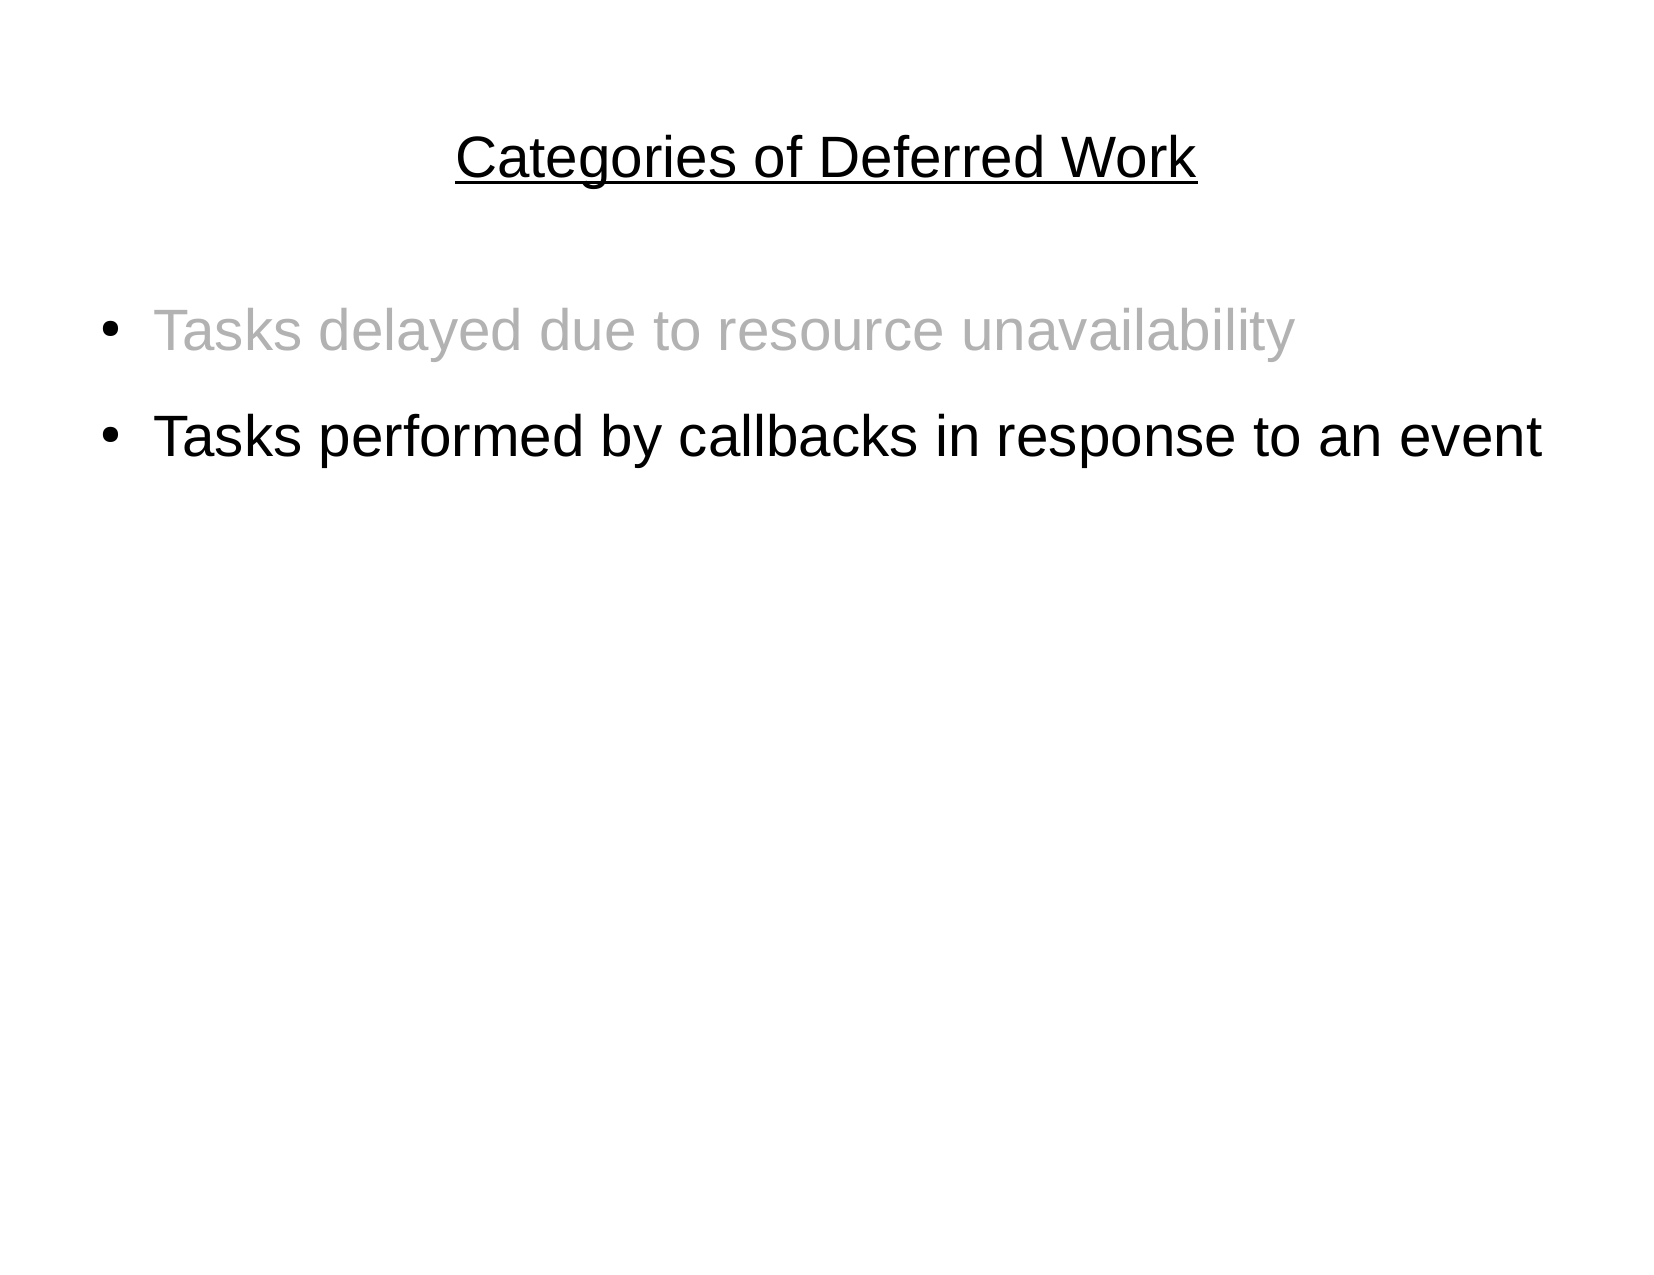

# Categories of Deferred Work
Tasks delayed due to resource unavailability
Tasks performed by callbacks in response to an event